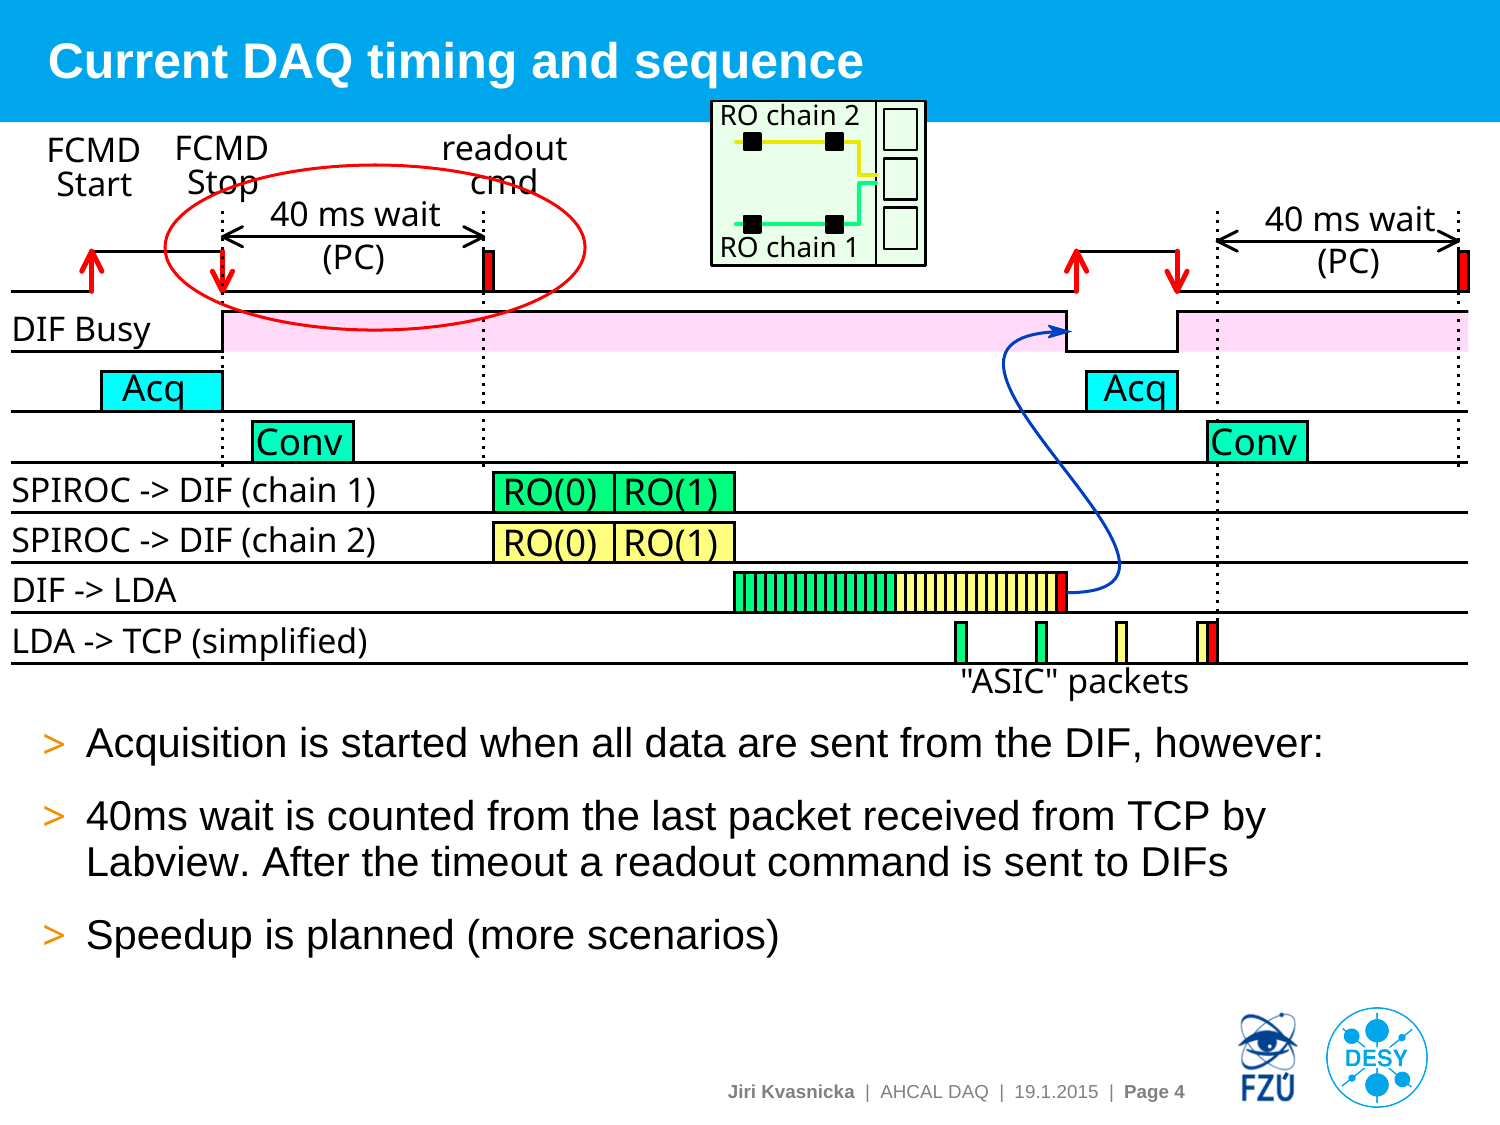

# Current DAQ timing and sequence
Acquisition is started when all data are sent from the DIF, however:
40ms wait is counted from the last packet received from TCP by Labview. After the timeout a readout command is sent to DIFs
Speedup is planned (more scenarios)